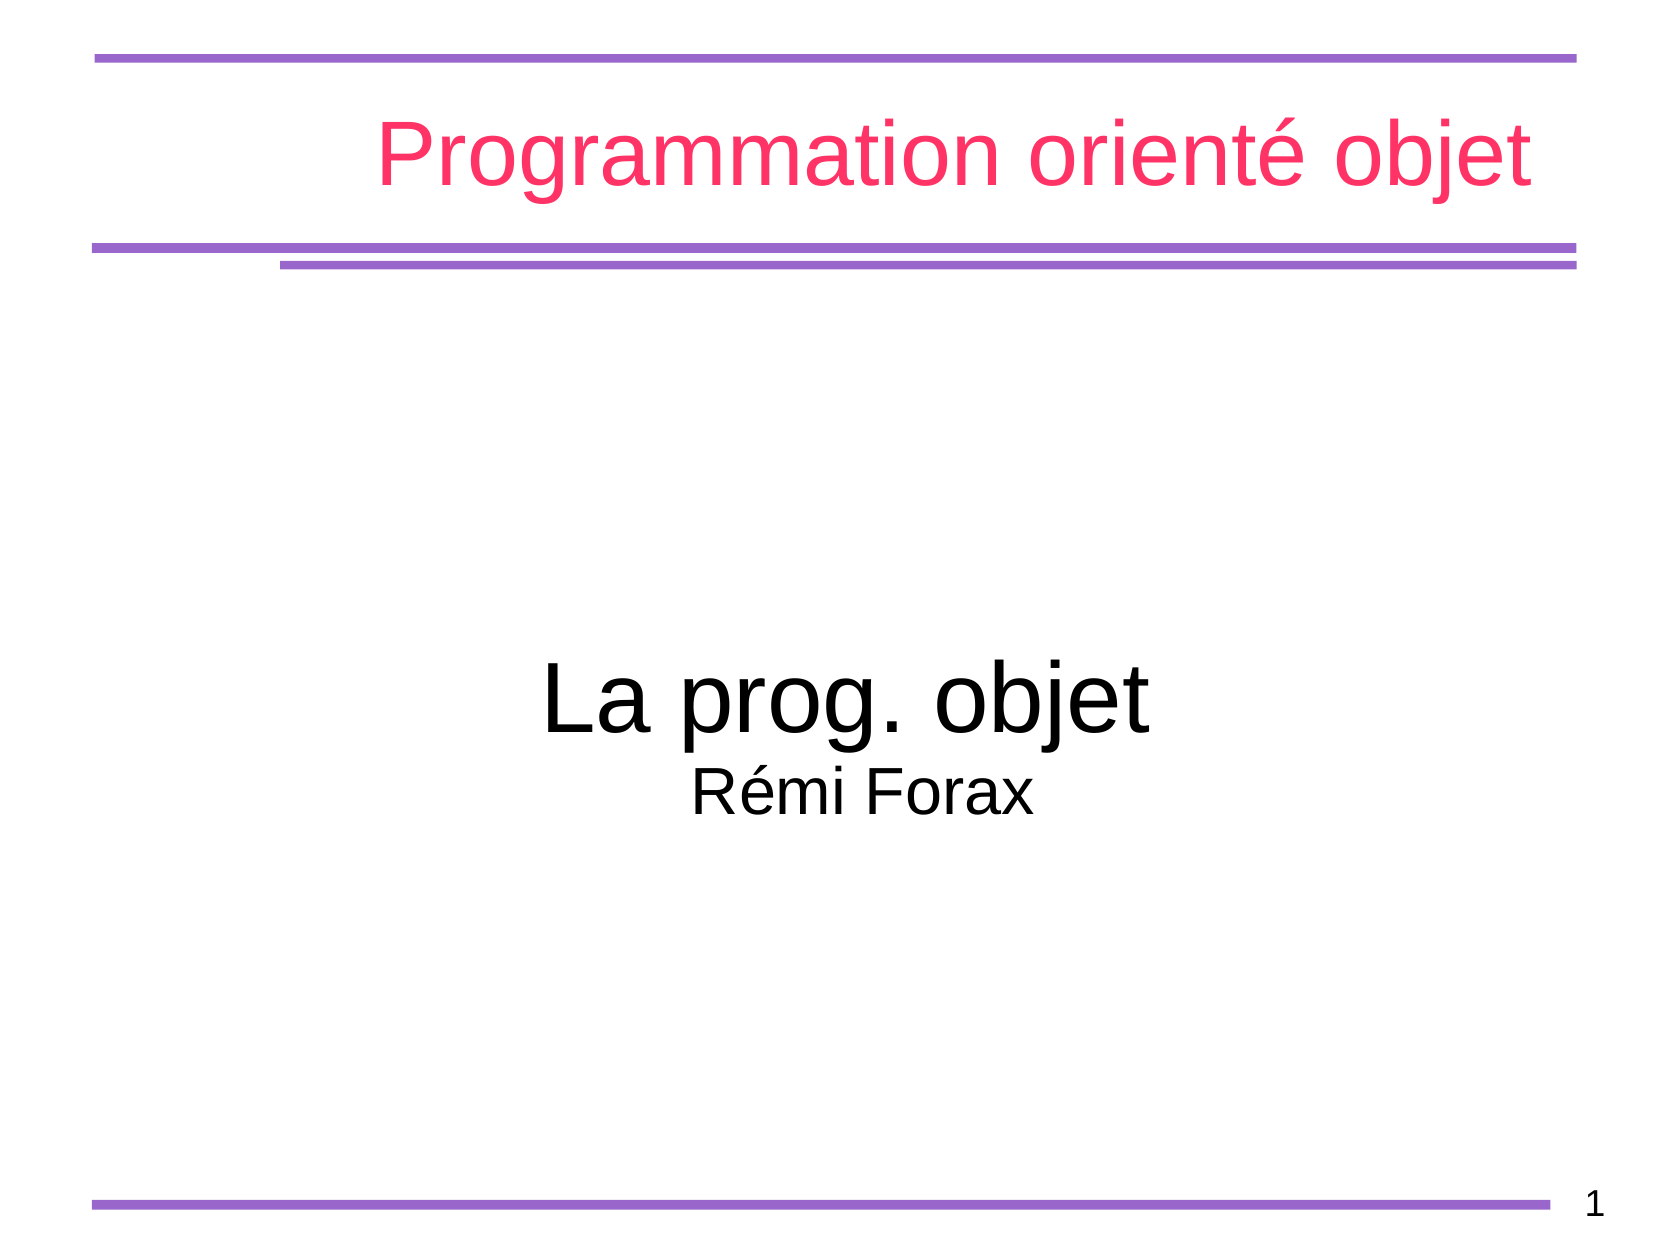

# Programmation orienté objet
La prog. objet
Rémi Forax